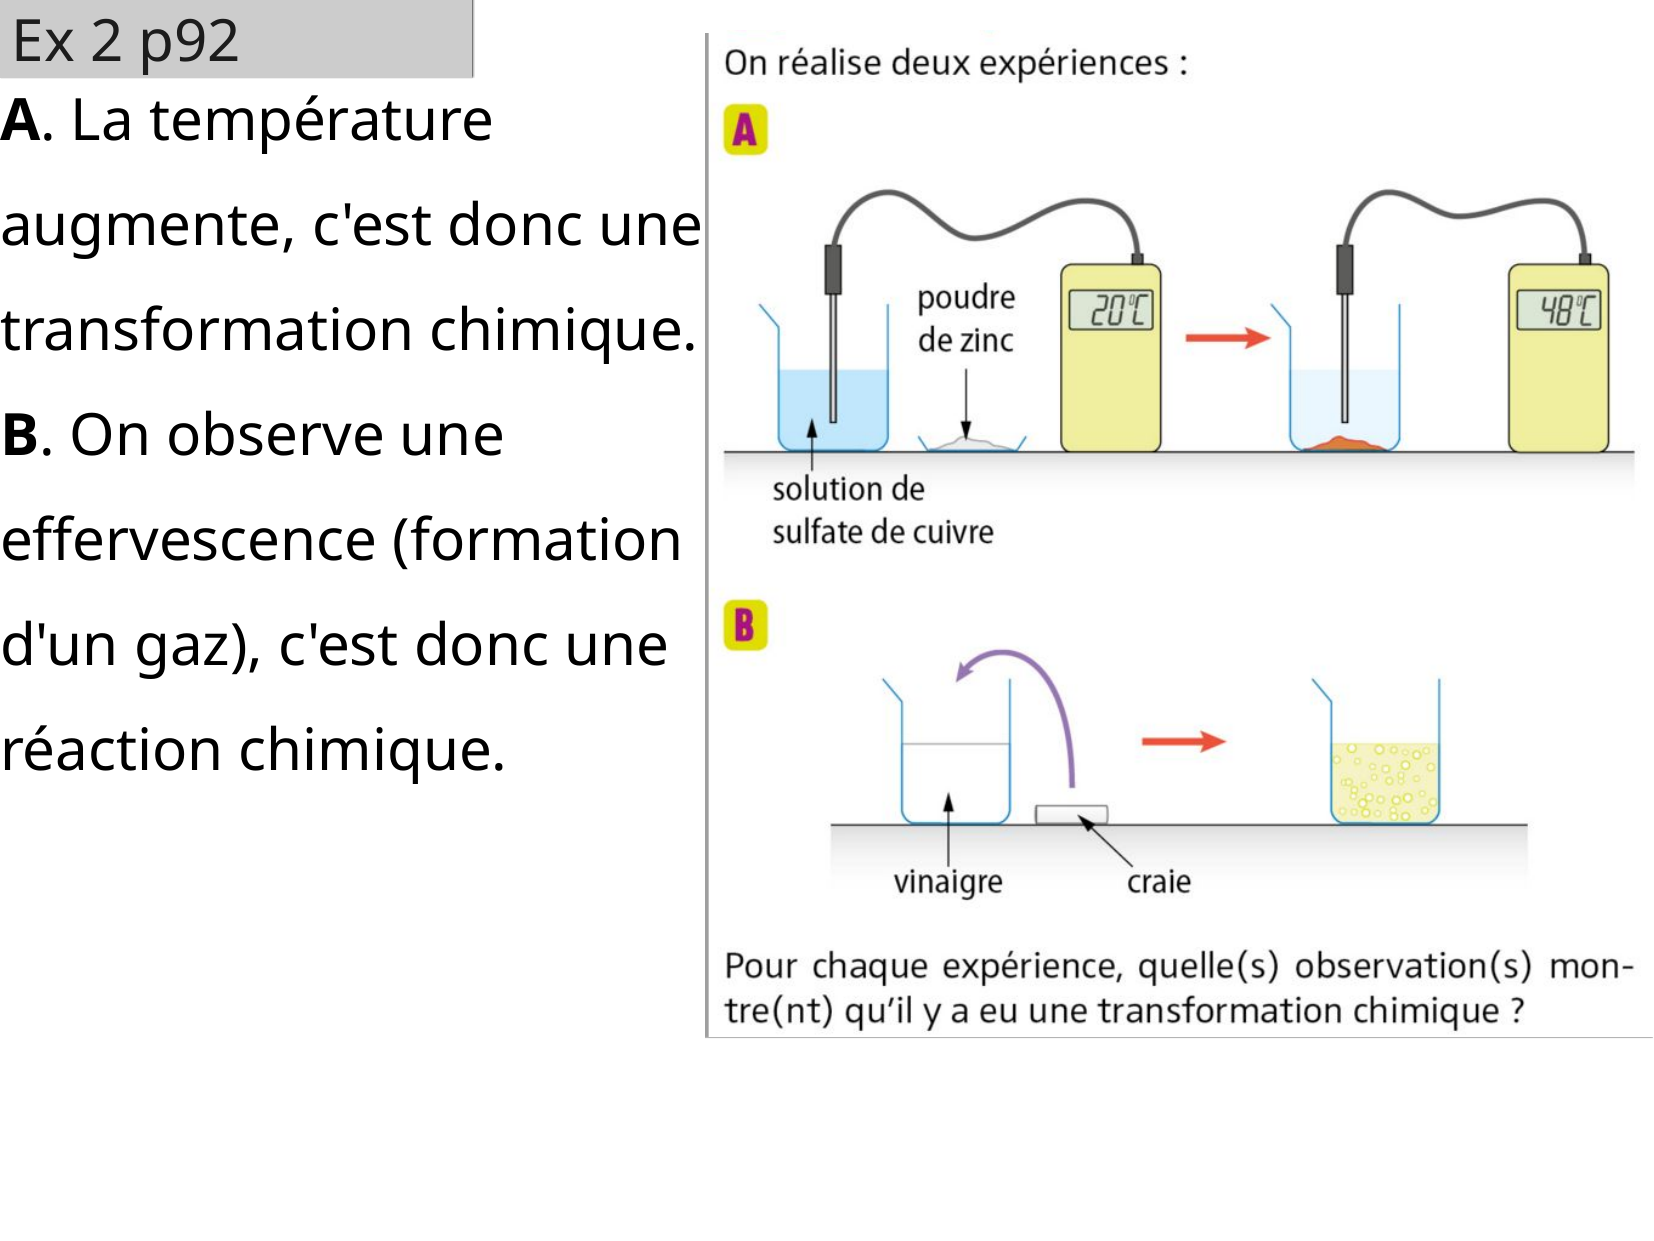

# Ex 2 p92
A. La température
augmente, c'est donc une
transformation chimique.
B. On observe une
effervescence (formation
d'un gaz), c'est donc une
réaction chimique.